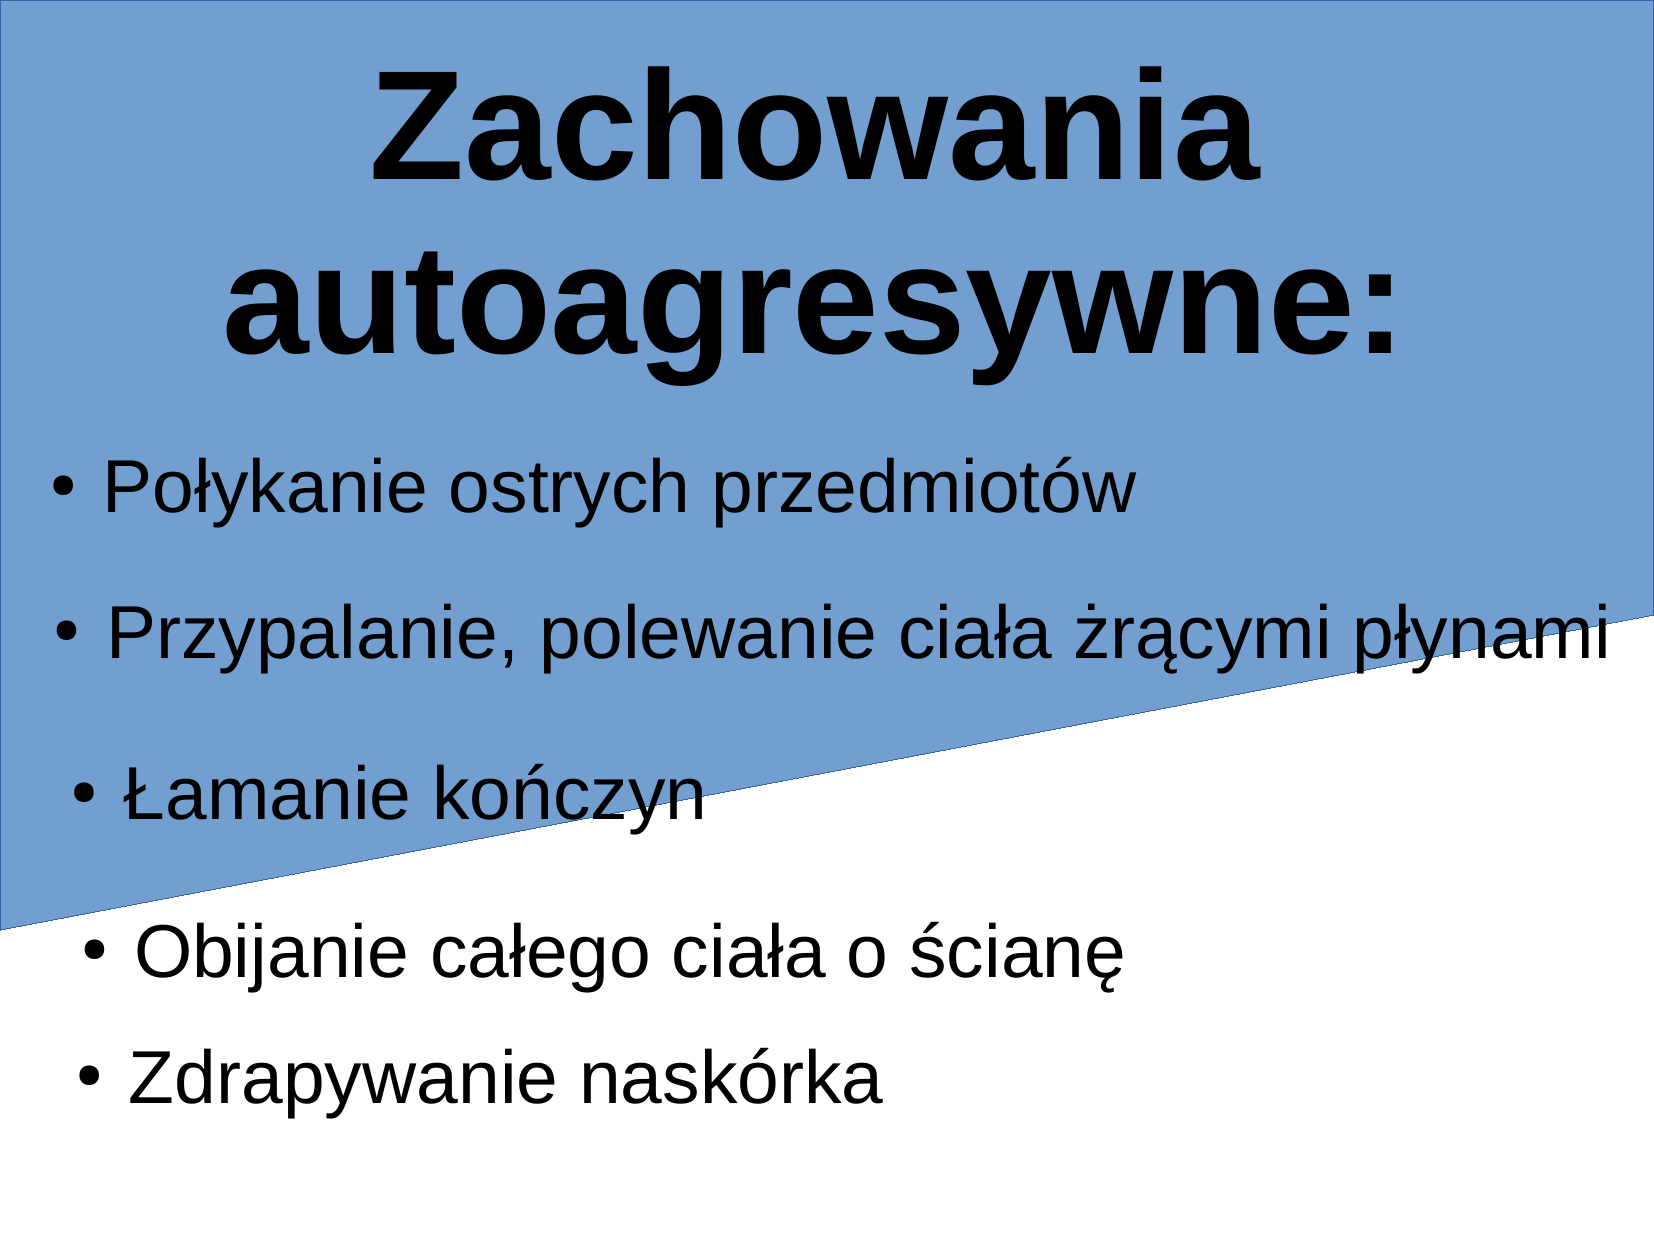

# Zachowania autoagresywne:
Połykanie ostrych przedmiotów
Przypalanie, polewanie ciała żrącymi płynami
Łamanie kończyn
Obijanie całego ciała o ścianę
Zdrapywanie naskórka